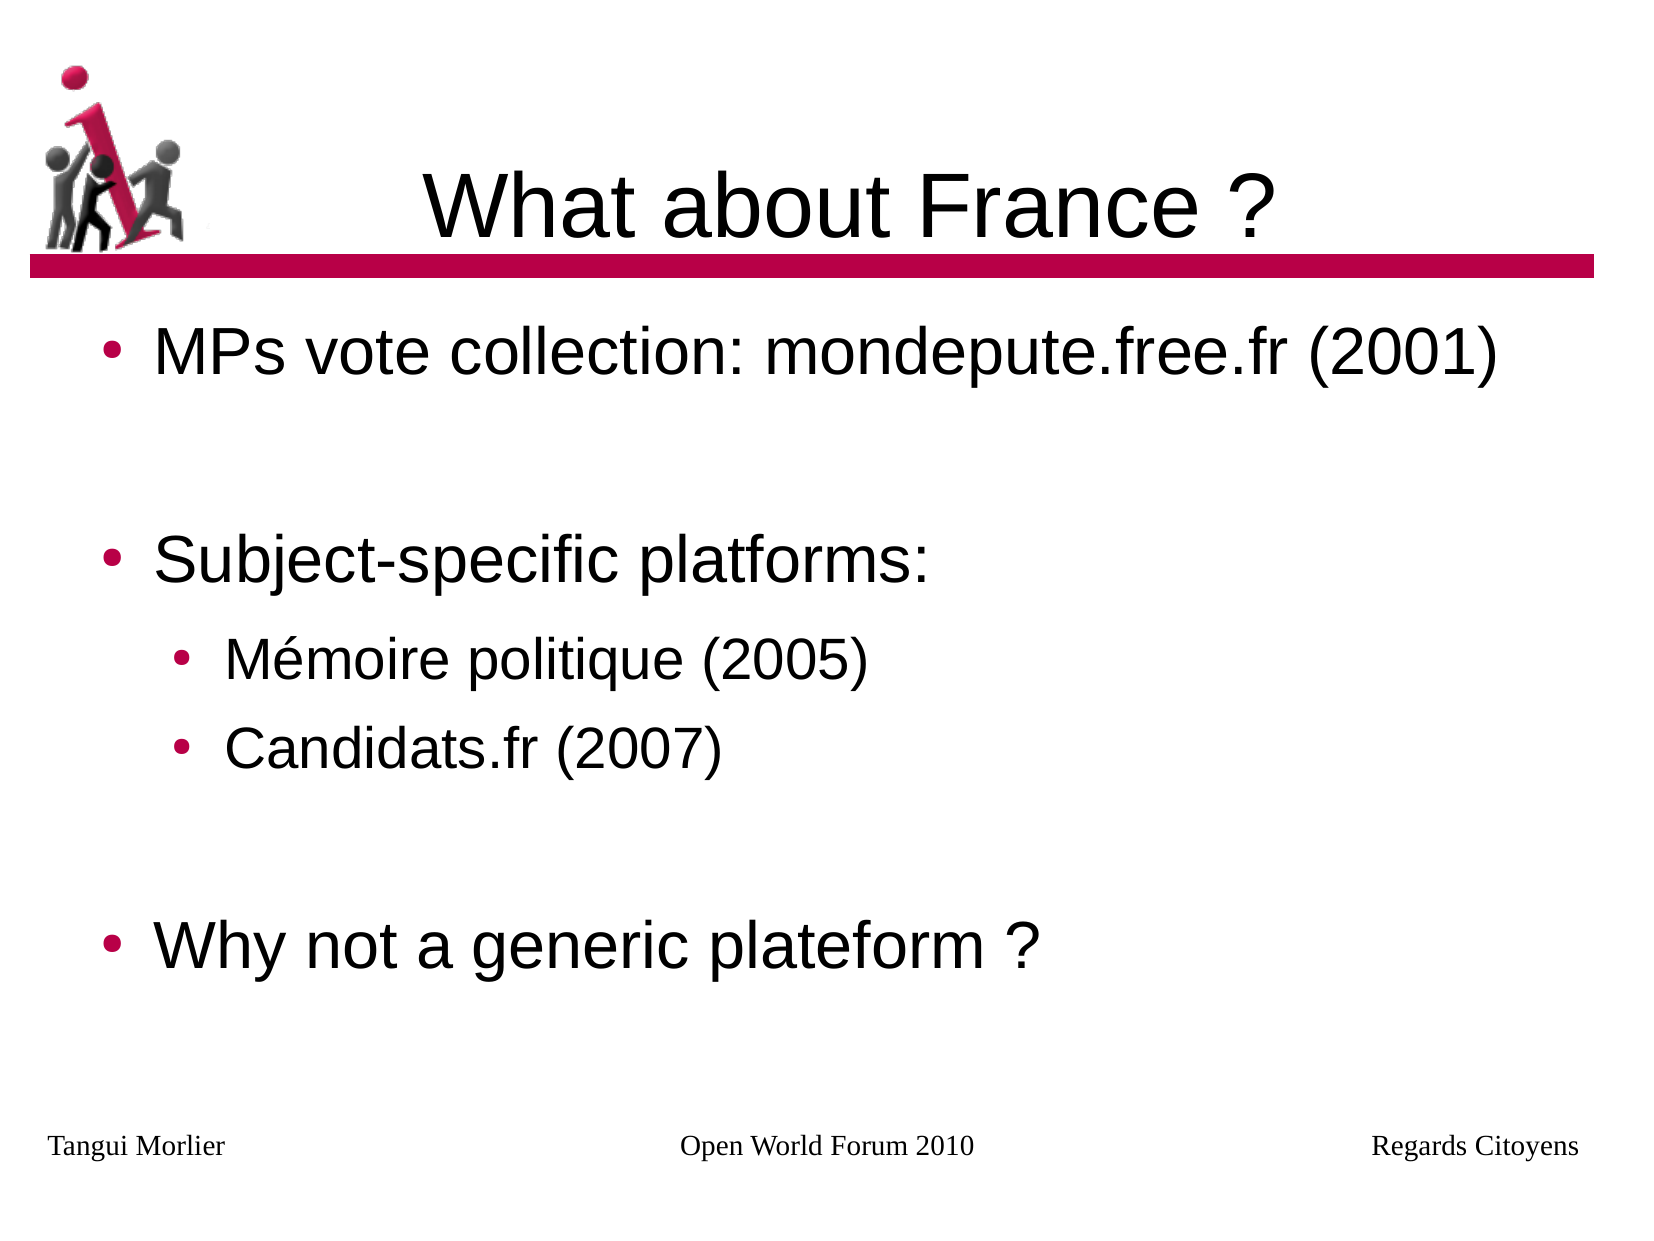

# What about France ?
MPs vote collection: mondepute.free.fr (2001)
Subject-specific platforms:
Mémoire politique (2005)
Candidats.fr (2007)
Why not a generic plateform ?
Tangui Morlier - Open World Forum 2010